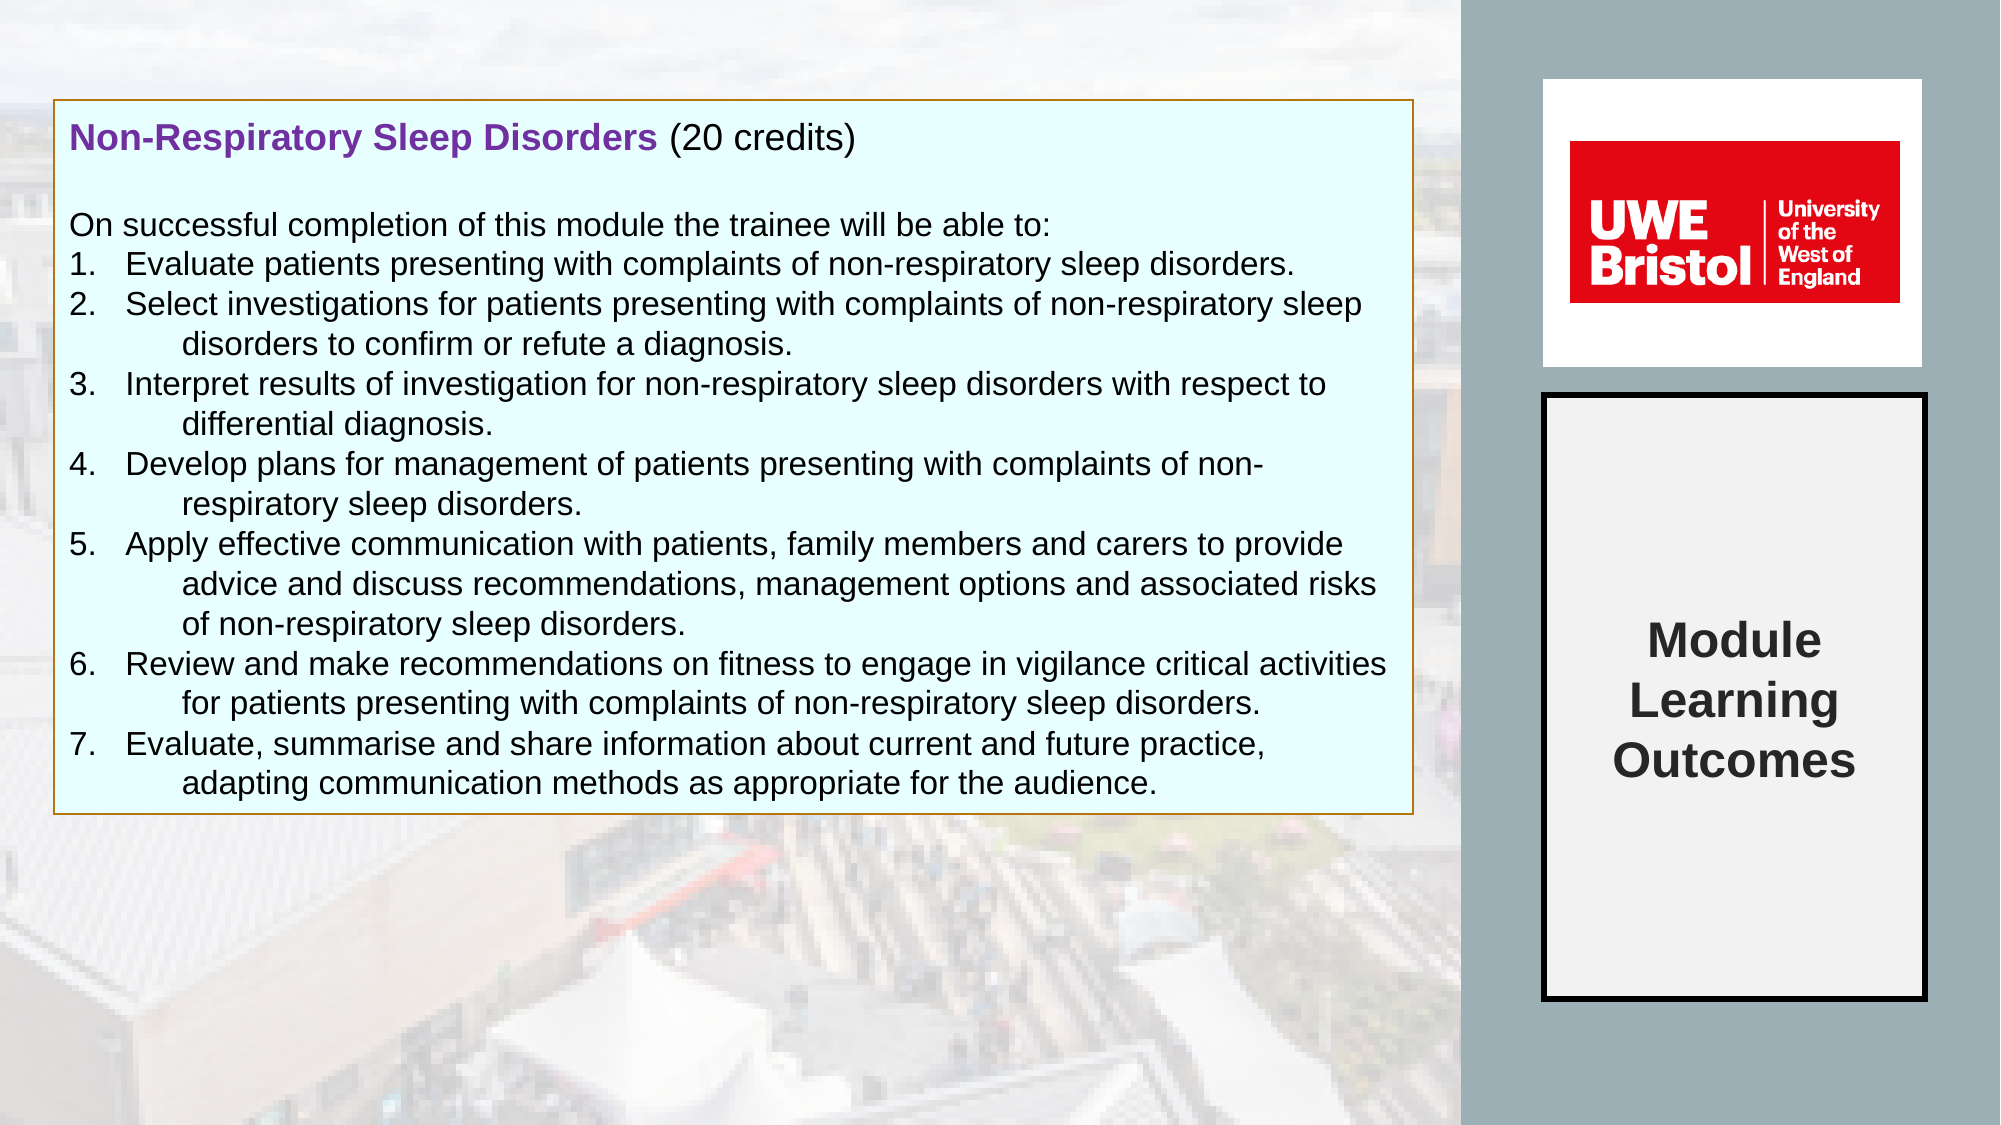

Non-Respiratory Sleep Disorders	(20 credits)
On successful completion of this module the trainee will be able to:
Evaluate patients presenting with complaints of non-respiratory sleep disorders.
Select investigations for patients presenting with complaints of non-respiratory sleep disorders to confirm or refute a diagnosis.
Interpret results of investigation for non-respiratory sleep disorders with respect to differential diagnosis.
Develop plans for management of patients presenting with complaints of non-respiratory sleep disorders.
Apply effective communication with patients, family members and carers to provide advice and discuss recommendations, management options and associated risks of non-respiratory sleep disorders.
Review and make recommendations on fitness to engage in vigilance critical activities for patients presenting with complaints of non-respiratory sleep disorders.
Evaluate, summarise and share information about current and future practice, adapting communication methods as appropriate for the audience.
Module Learning
Outcomes